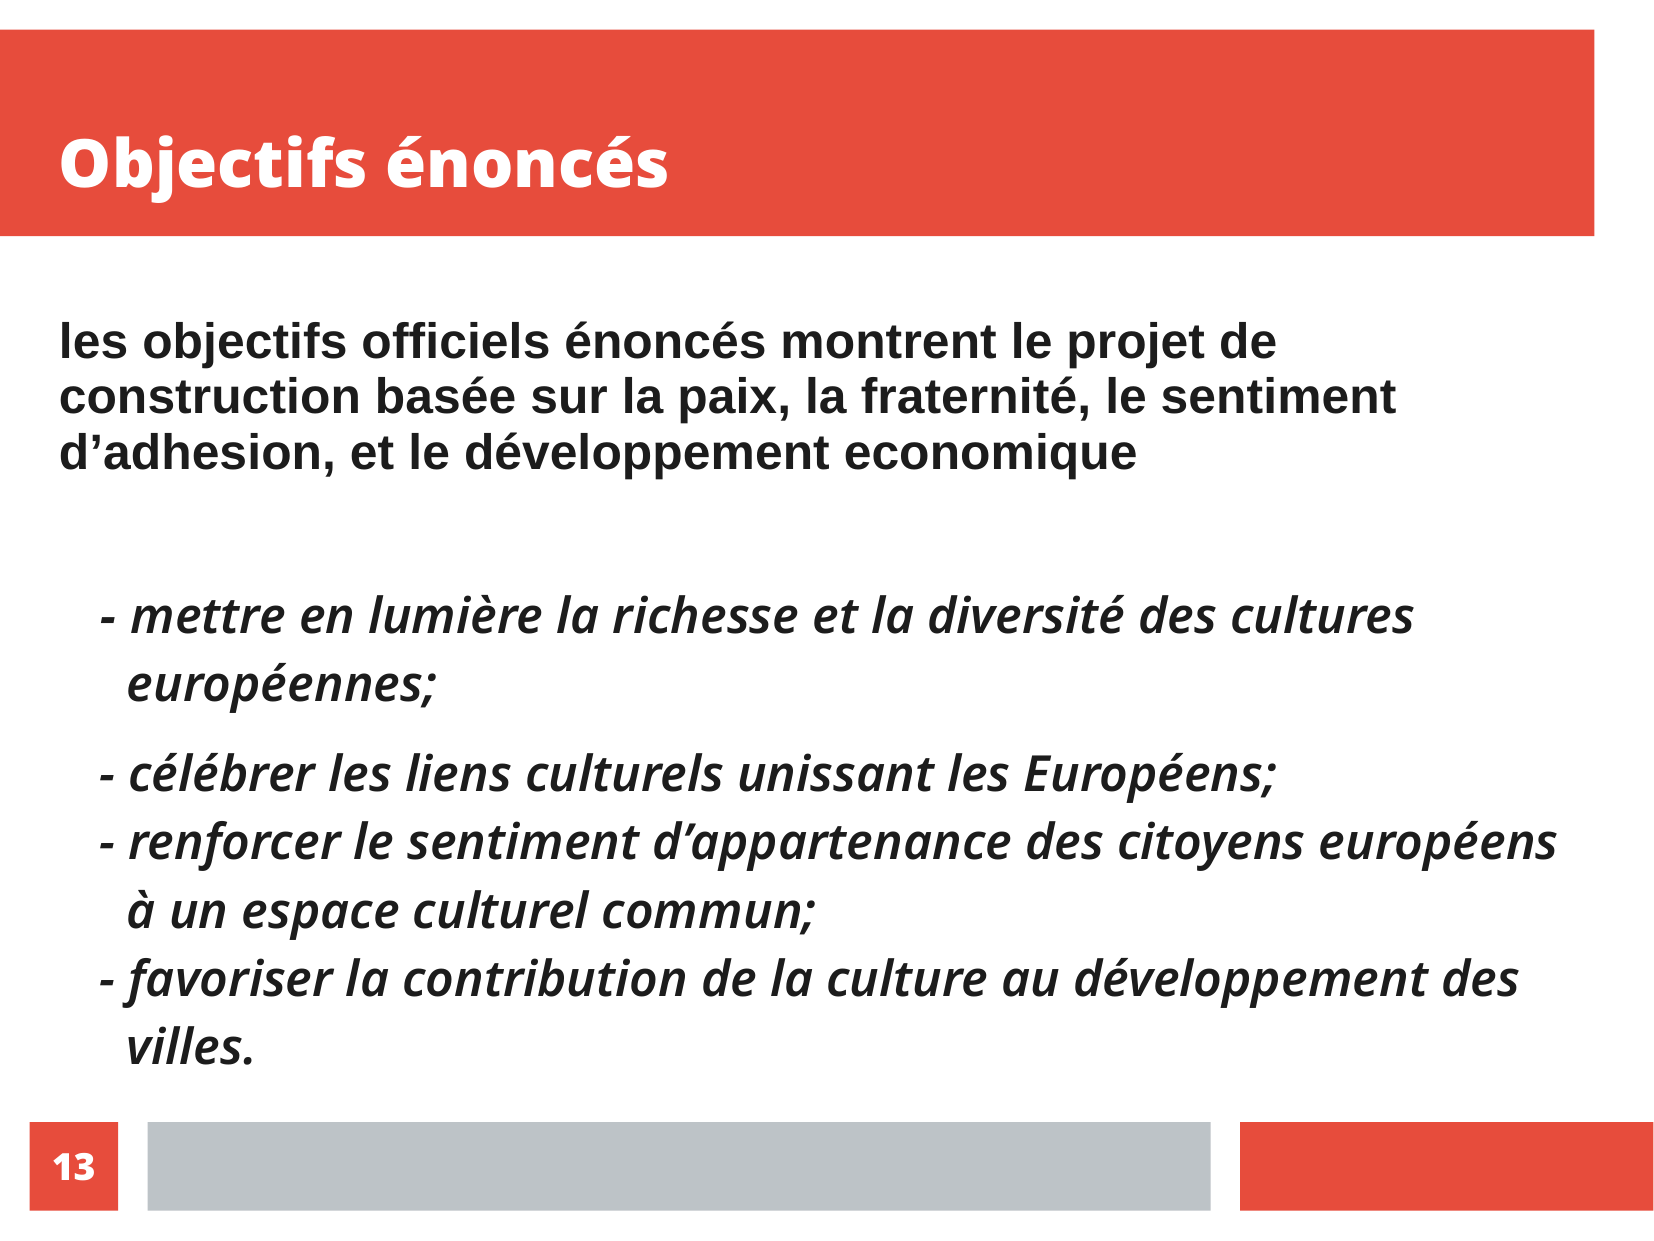

# Objectifs énoncés
les objectifs officiels énoncés montrent le projet de construction basée sur la paix, la fraternité, le sentiment d’adhesion, et le développement economique
- mettre en lumière la richesse et la diversité des cultures européennes;
- célébrer les liens culturels unissant les Européens;
- renforcer le sentiment d’appartenance des citoyens européens à un espace culturel commun;
- favoriser la contribution de la culture au développement des villes.
13